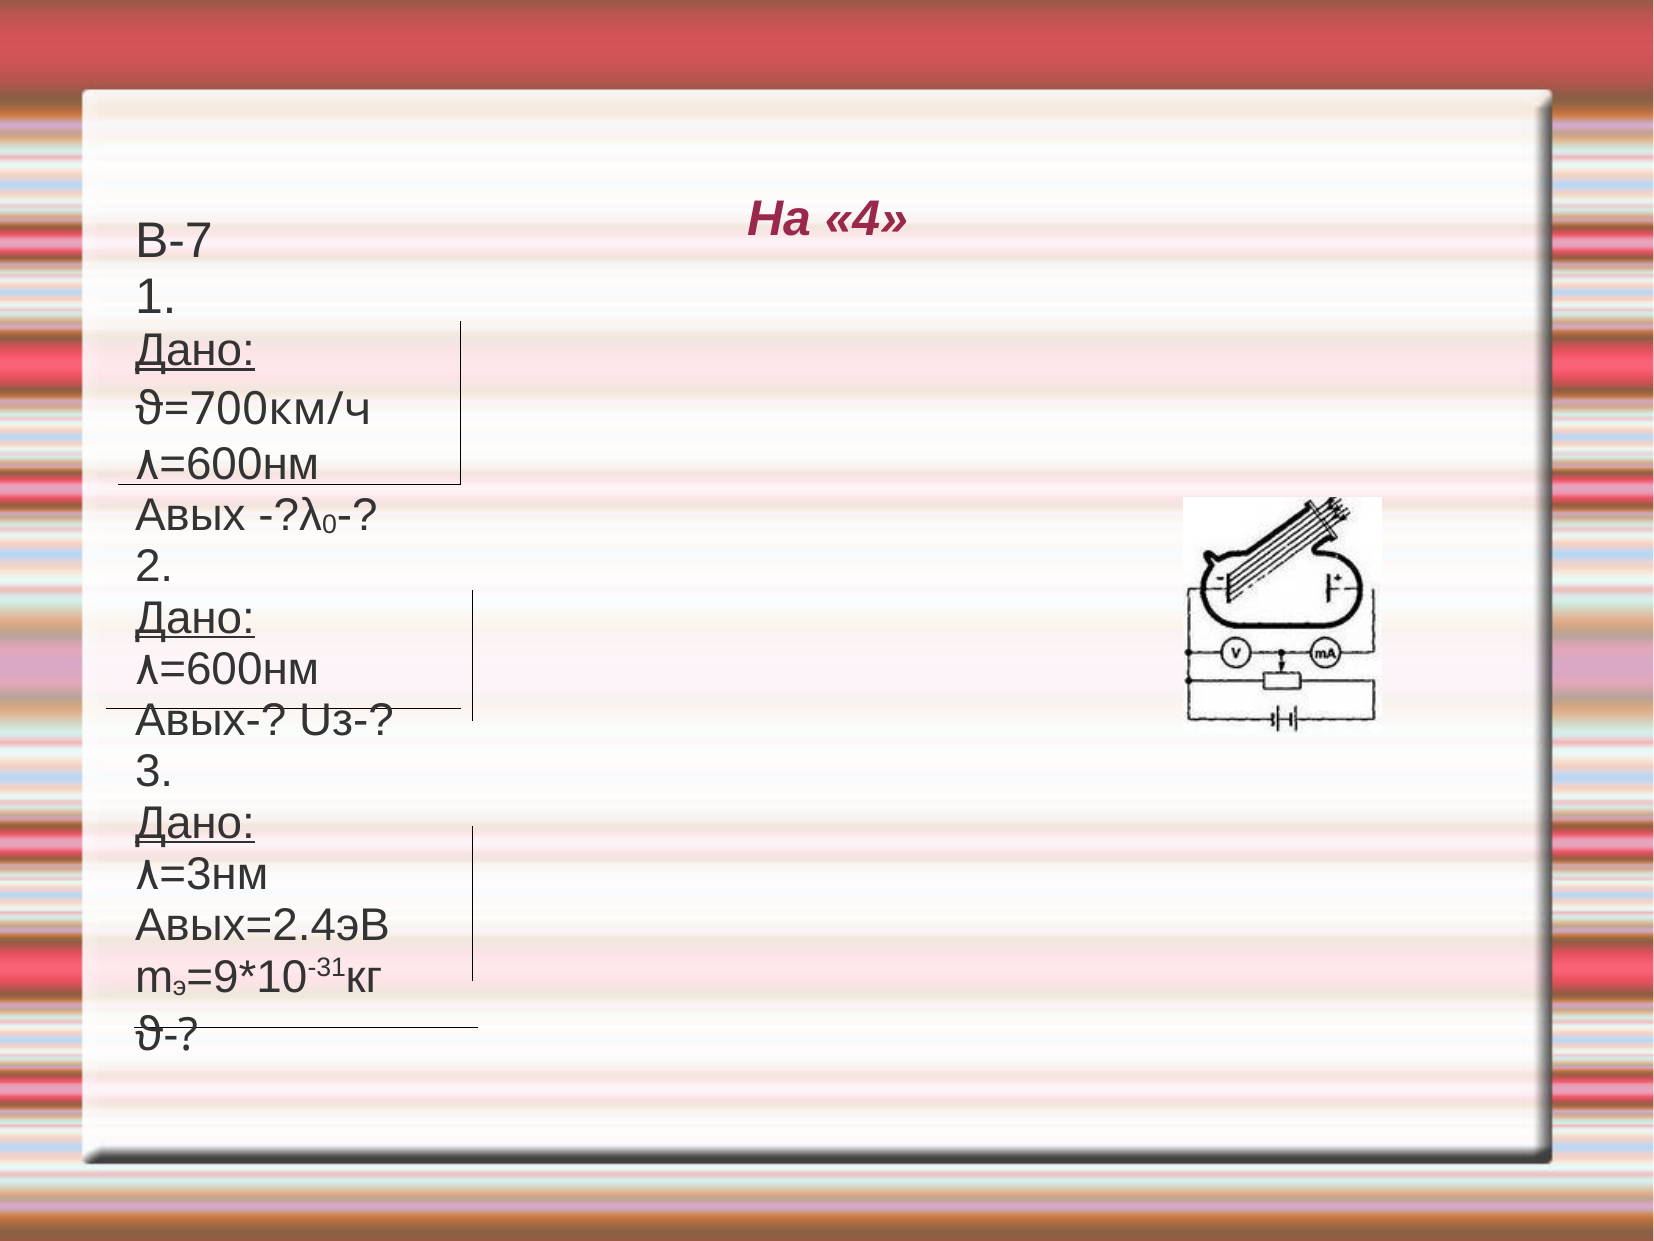

# На «4»
В-7
1.
Дано:
ϑ=700км/ч
٨=600нм
Авых -?λ0-?
2.
Дано:
٨=600нм
Авых-? Uз-?
3.
Дано:
٨=3нм
Авых=2.4эВ
mэ=9*10-31кг
ϑ-?